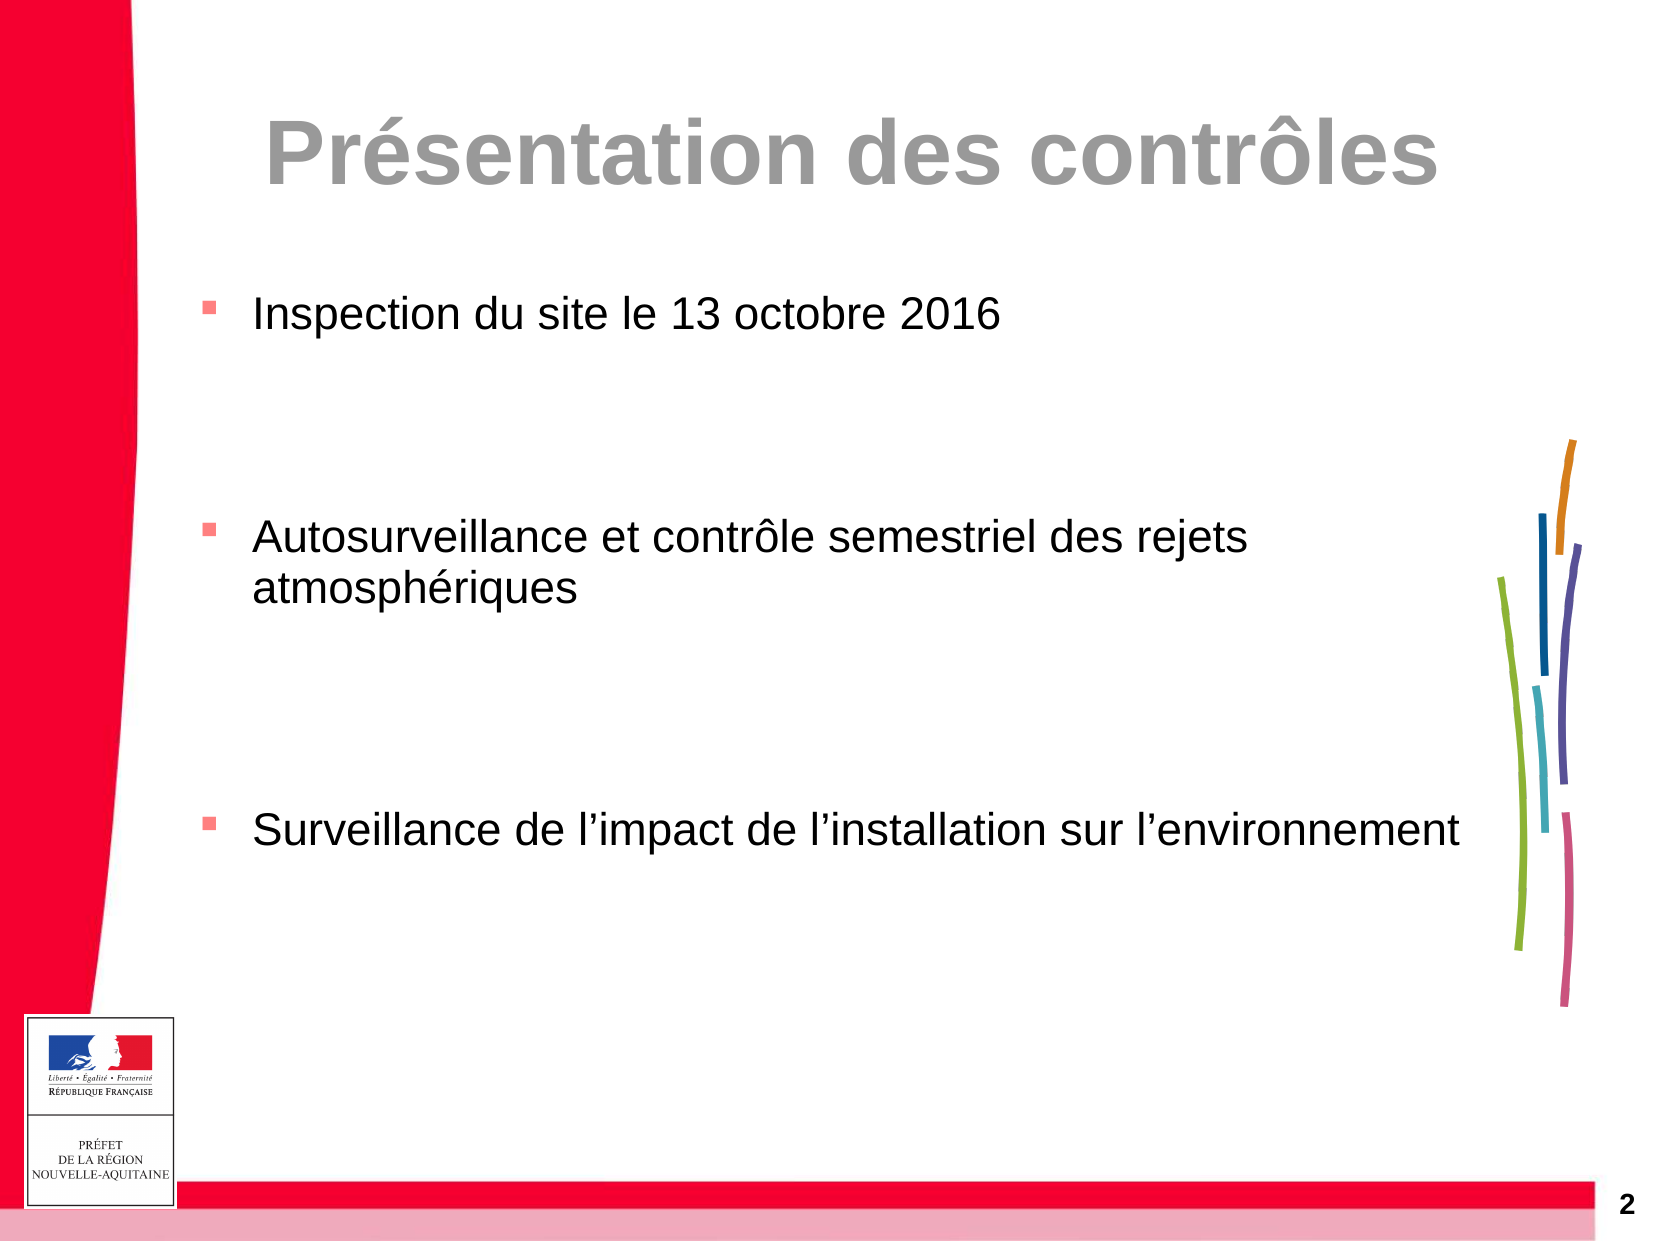

# Présentation des contrôles
Inspection du site le 13 octobre 2016
Autosurveillance et contrôle semestriel des rejets atmosphériques
Surveillance de l’impact de l’installation sur l’environnement
2